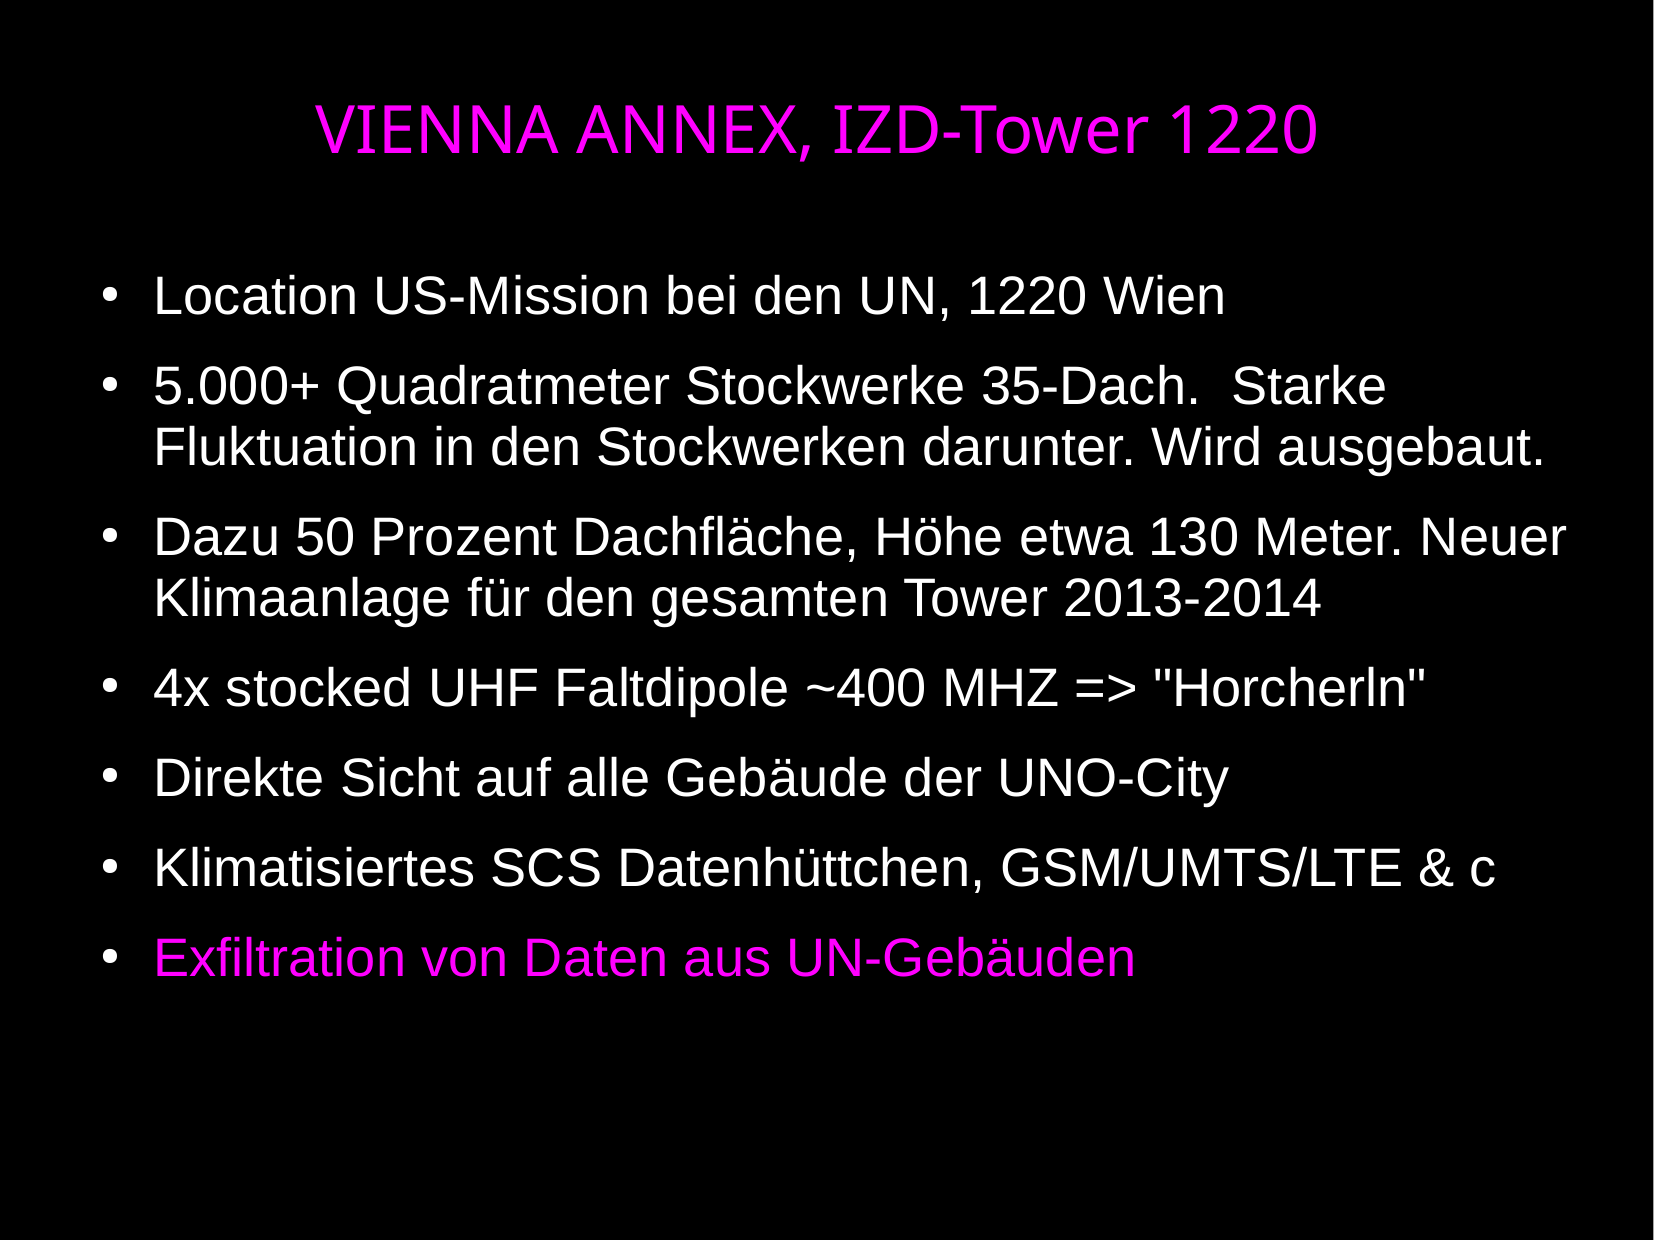

# VIENNA ANNEX, IZD-Tower 1220
Location US-Mission bei den UN, 1220 Wien
5.000+ Quadratmeter Stockwerke 35-Dach. Starke Fluktuation in den Stockwerken darunter. Wird ausgebaut.
Dazu 50 Prozent Dachfläche, Höhe etwa 130 Meter. Neuer Klimaanlage für den gesamten Tower 2013-2014
4x stocked UHF Faltdipole ~400 MHZ => "Horcherln"
Direkte Sicht auf alle Gebäude der UNO-City
Klimatisiertes SCS Datenhüttchen, GSM/UMTS/LTE & c
Exfiltration von Daten aus UN-Gebäuden